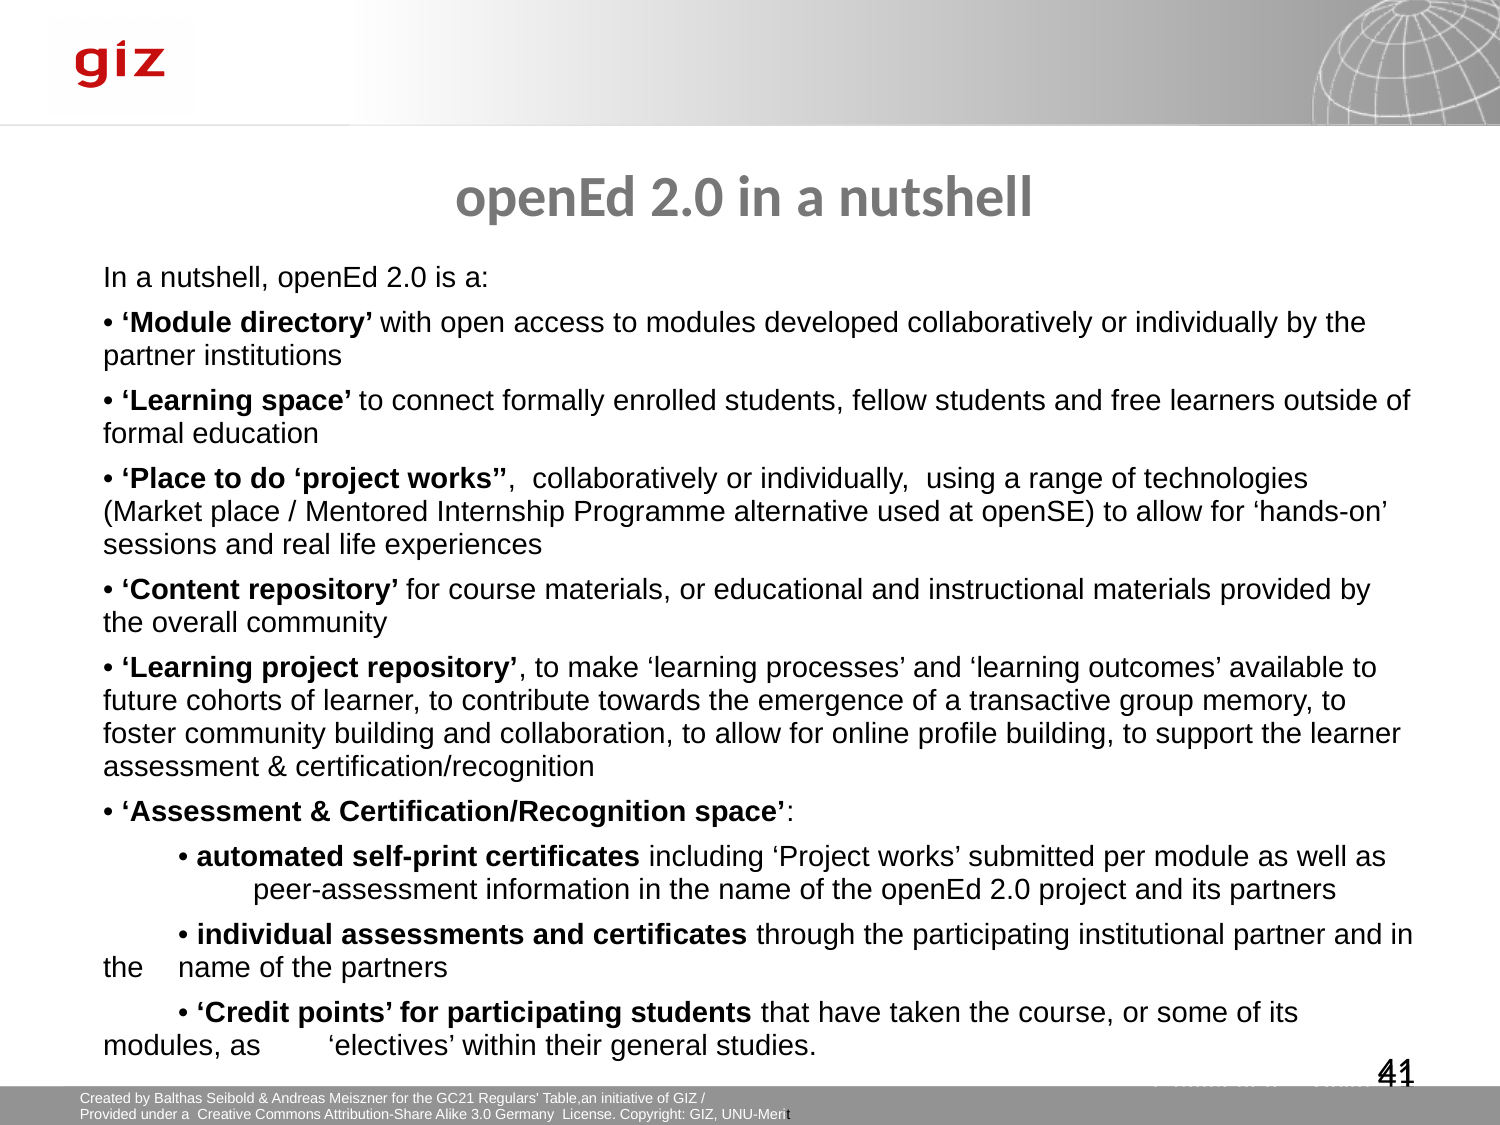

openEd 2.0 in a nutshell
In a nutshell, openEd 2.0 is a:
• ‘Module directory’ with open access to modules developed collaboratively or individually by the partner institutions
• ‘Learning space’ to connect formally enrolled students, fellow students and free learners outside of formal education
• ‘Place to do ‘project works’’, collaboratively or individually, using a range of technologies (Market place / Mentored Internship Programme alternative used at openSE) to allow for ‘hands-on’ sessions and real life experiences
• ‘Content repository’ for course materials, or educational and instructional materials provided by the overall community
• ‘Learning project repository’, to make ‘learning processes’ and ‘learning outcomes’ available to future cohorts of learner, to contribute towards the emergence of a transactive group memory, to foster community building and collaboration, to allow for online profile building, to support the learner assessment & certification/recognition
• ‘Assessment & Certification/Recognition space’:
	• automated self-print certificates including ‘Project works’ submitted per module as well as 		peer-assessment information in the name of the openEd 2.0 project and its partners
	• individual assessments and certificates through the participating institutional partner and in the 	name of the partners
	• ‘Credit points’ for participating students that have taken the course, or some of its modules, as 	‘electives’ within their general studies.